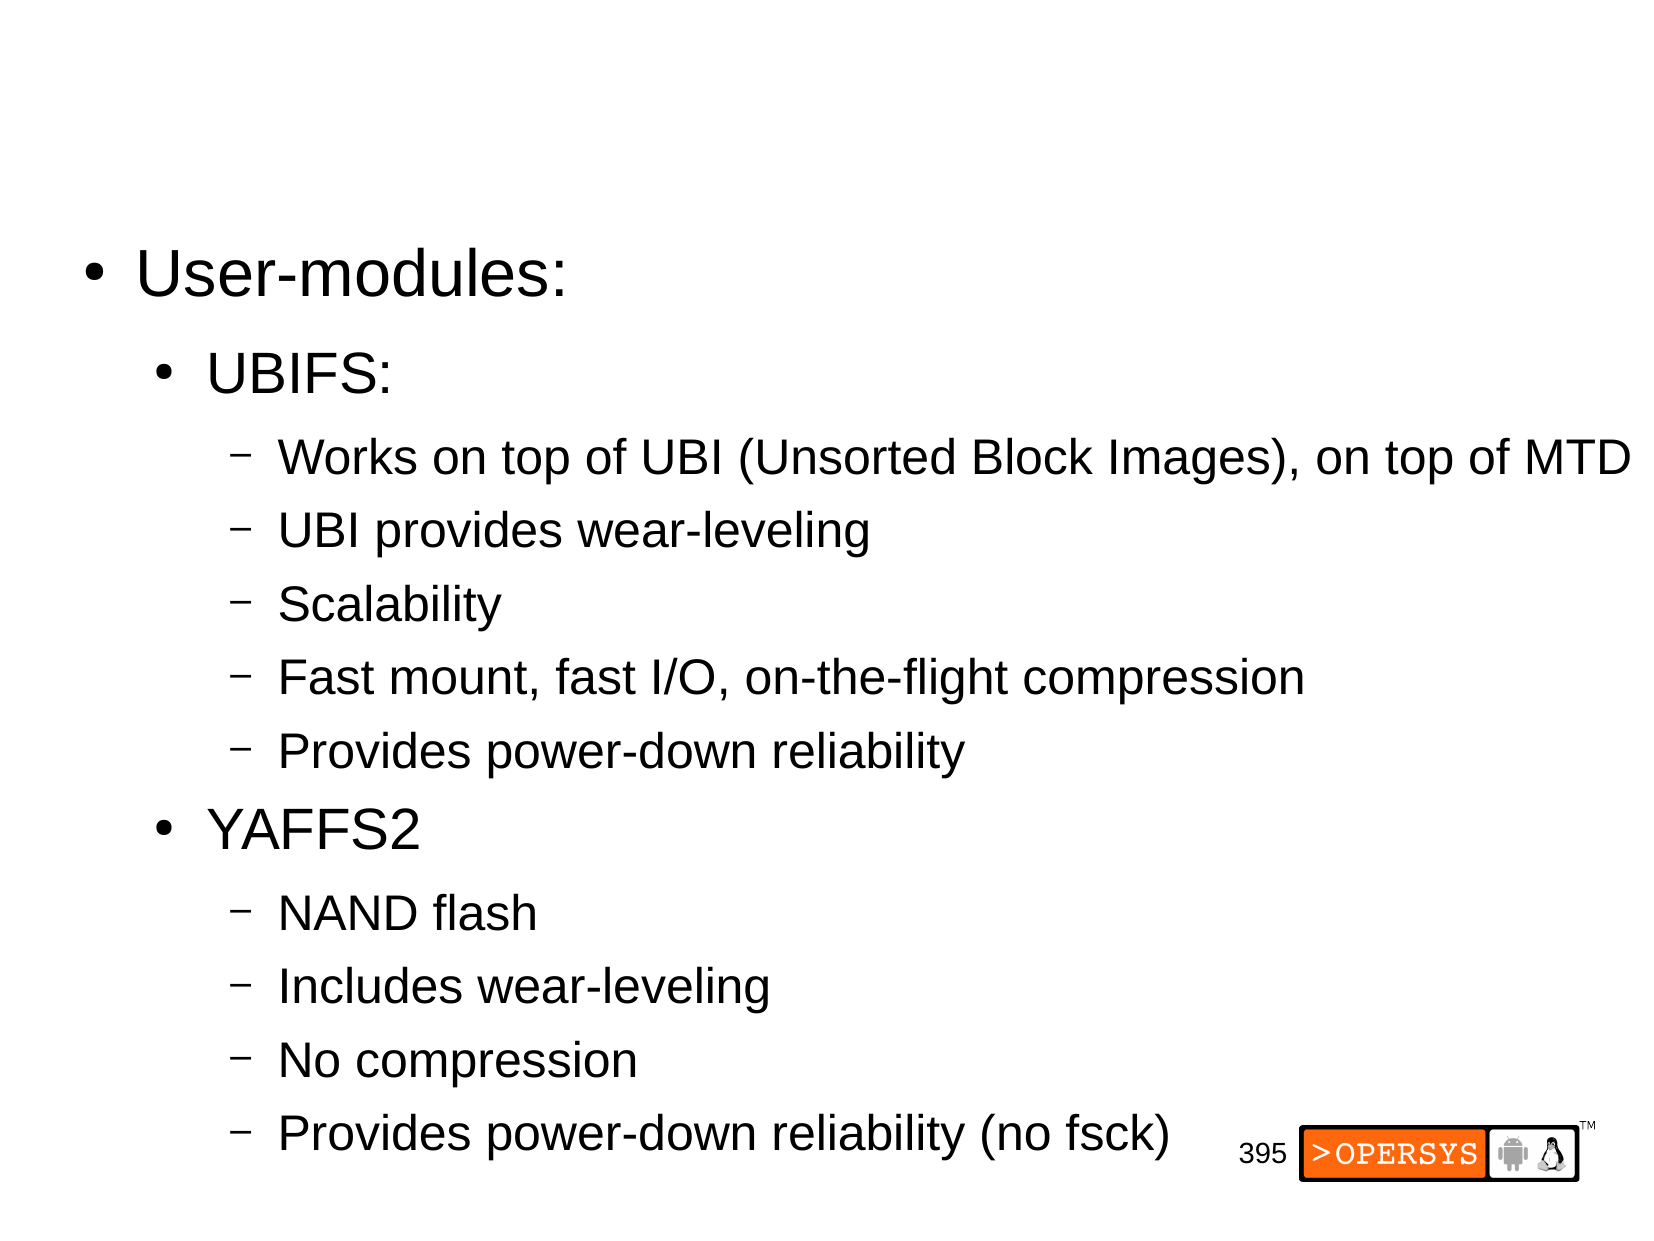

# User-modules:
UBIFS:
Works on top of UBI (Unsorted Block Images), on top of MTD
UBI provides wear-leveling
Scalability
Fast mount, fast I/O, on-the-flight compression
Provides power-down reliability
YAFFS2
NAND flash
Includes wear-leveling
No compression
Provides power-down reliability (no fsck)